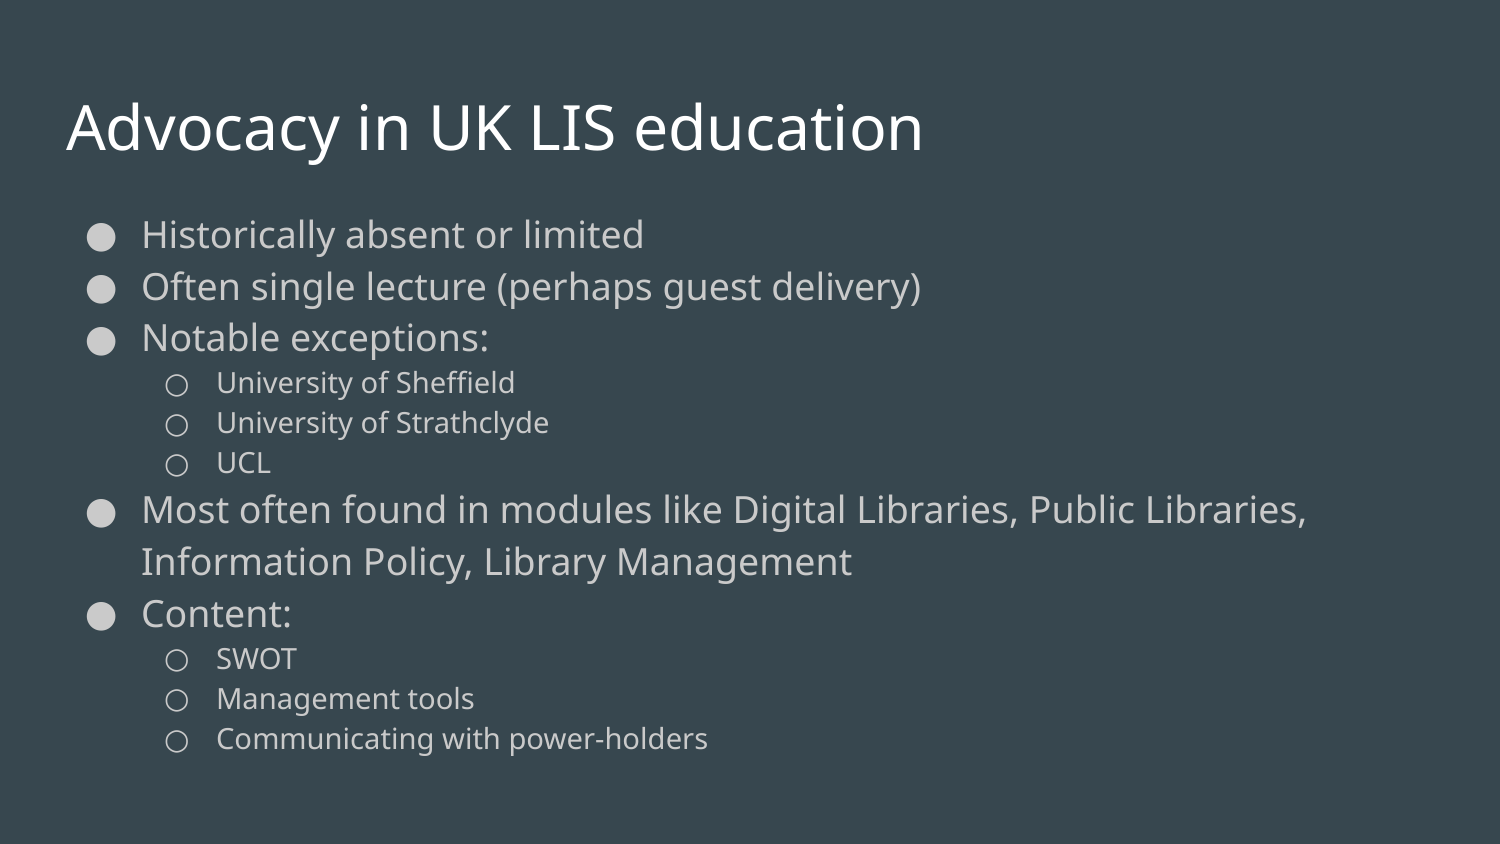

# Advocacy in UK LIS education
Historically absent or limited
Often single lecture (perhaps guest delivery)
Notable exceptions:
University of Sheffield
University of Strathclyde
UCL
Most often found in modules like Digital Libraries, Public Libraries, Information Policy, Library Management
Content:
SWOT
Management tools
Communicating with power-holders